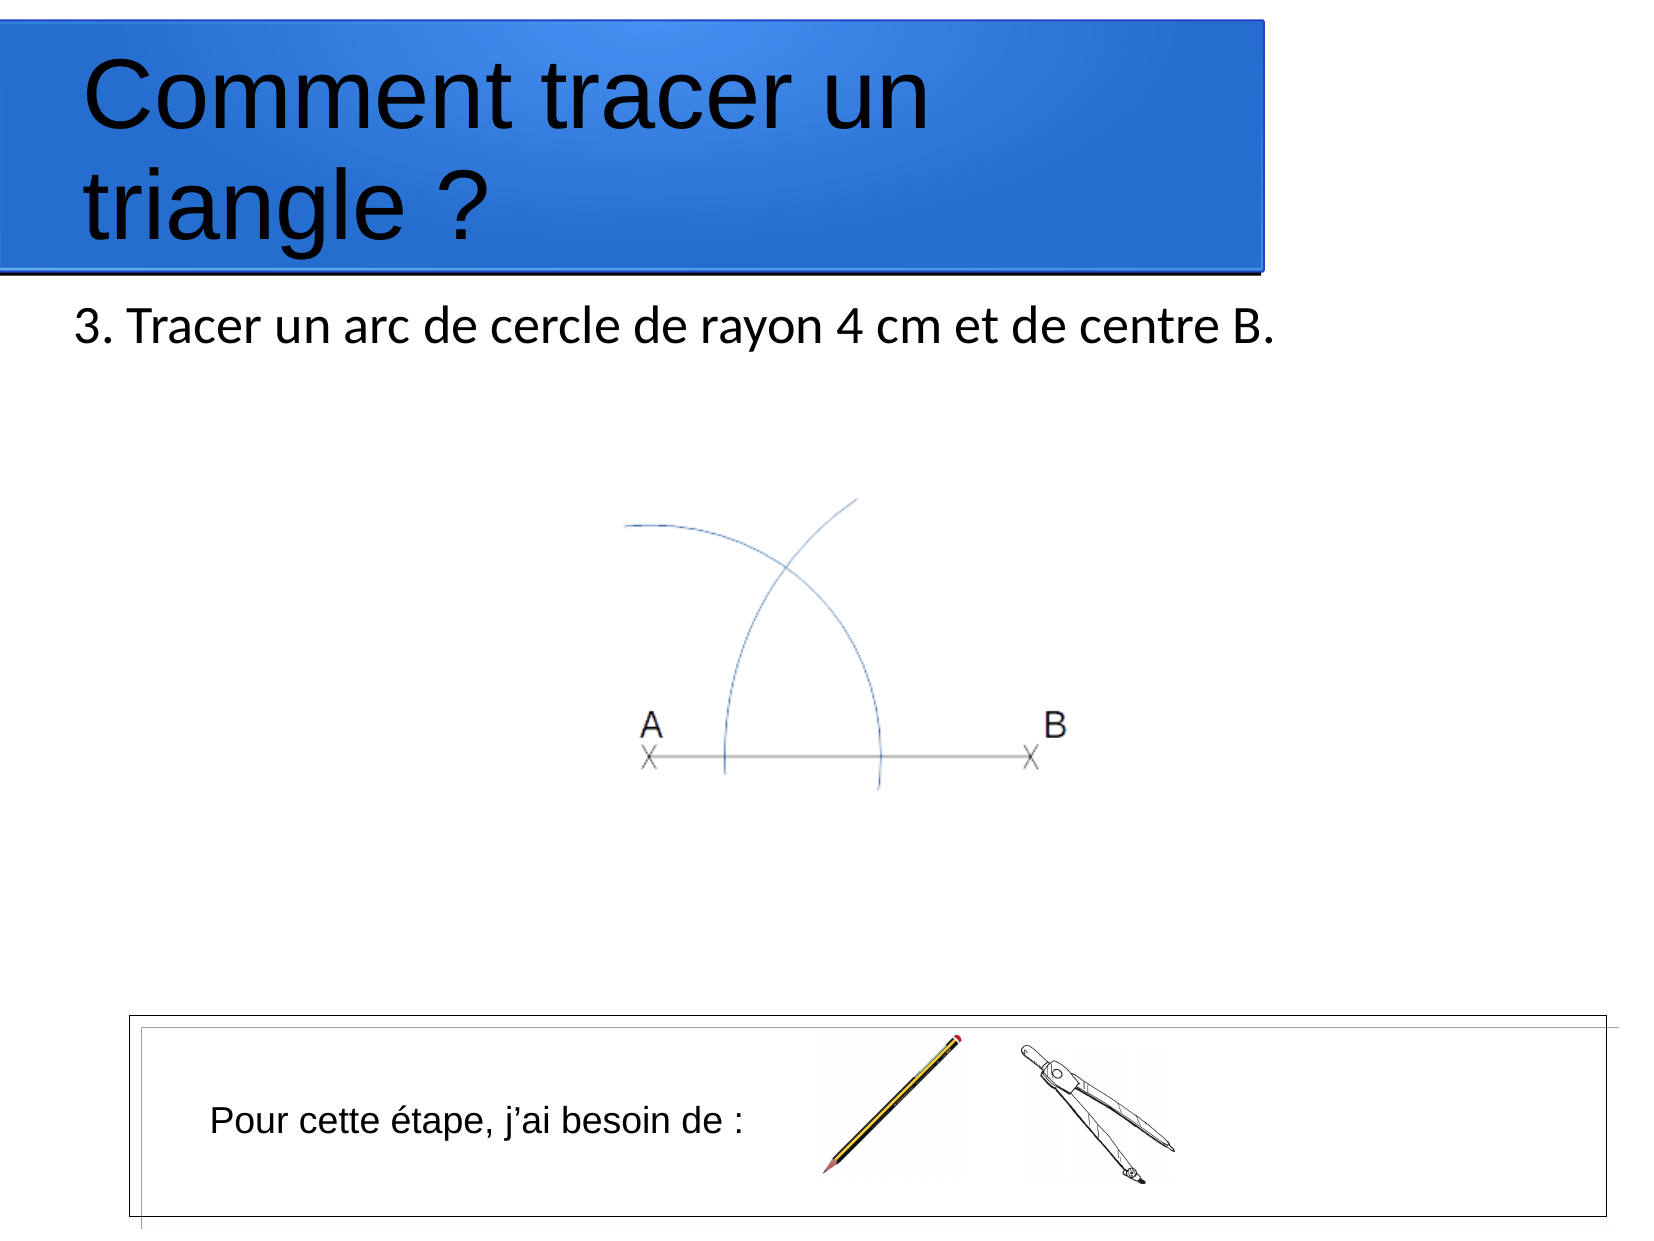

# Comment tracer un triangle ?
3. Tracer un arc de cercle de rayon 4 cm et de centre B.
Pour cette étape, j’ai besoin de :